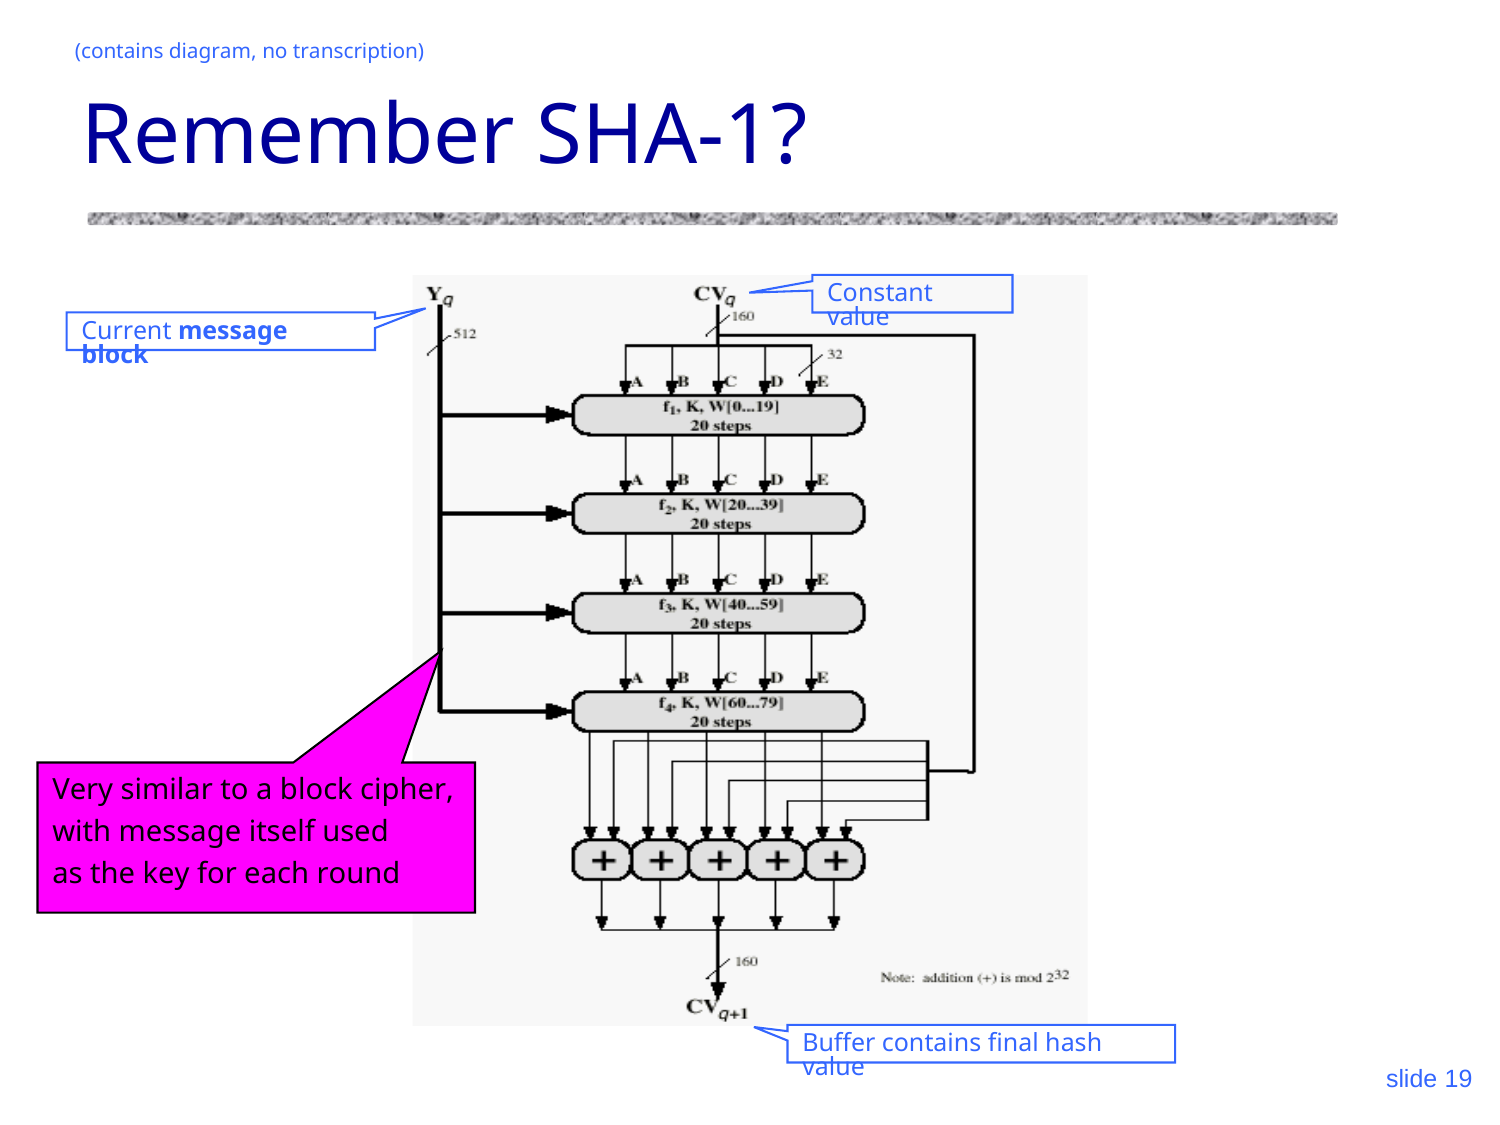

(contains diagram, no transcription)
# Remember SHA-1?
Constant value
Current message block
Very similar to a block cipher,
with message itself used
as the key for each round
Buffer contains final hash value
slide